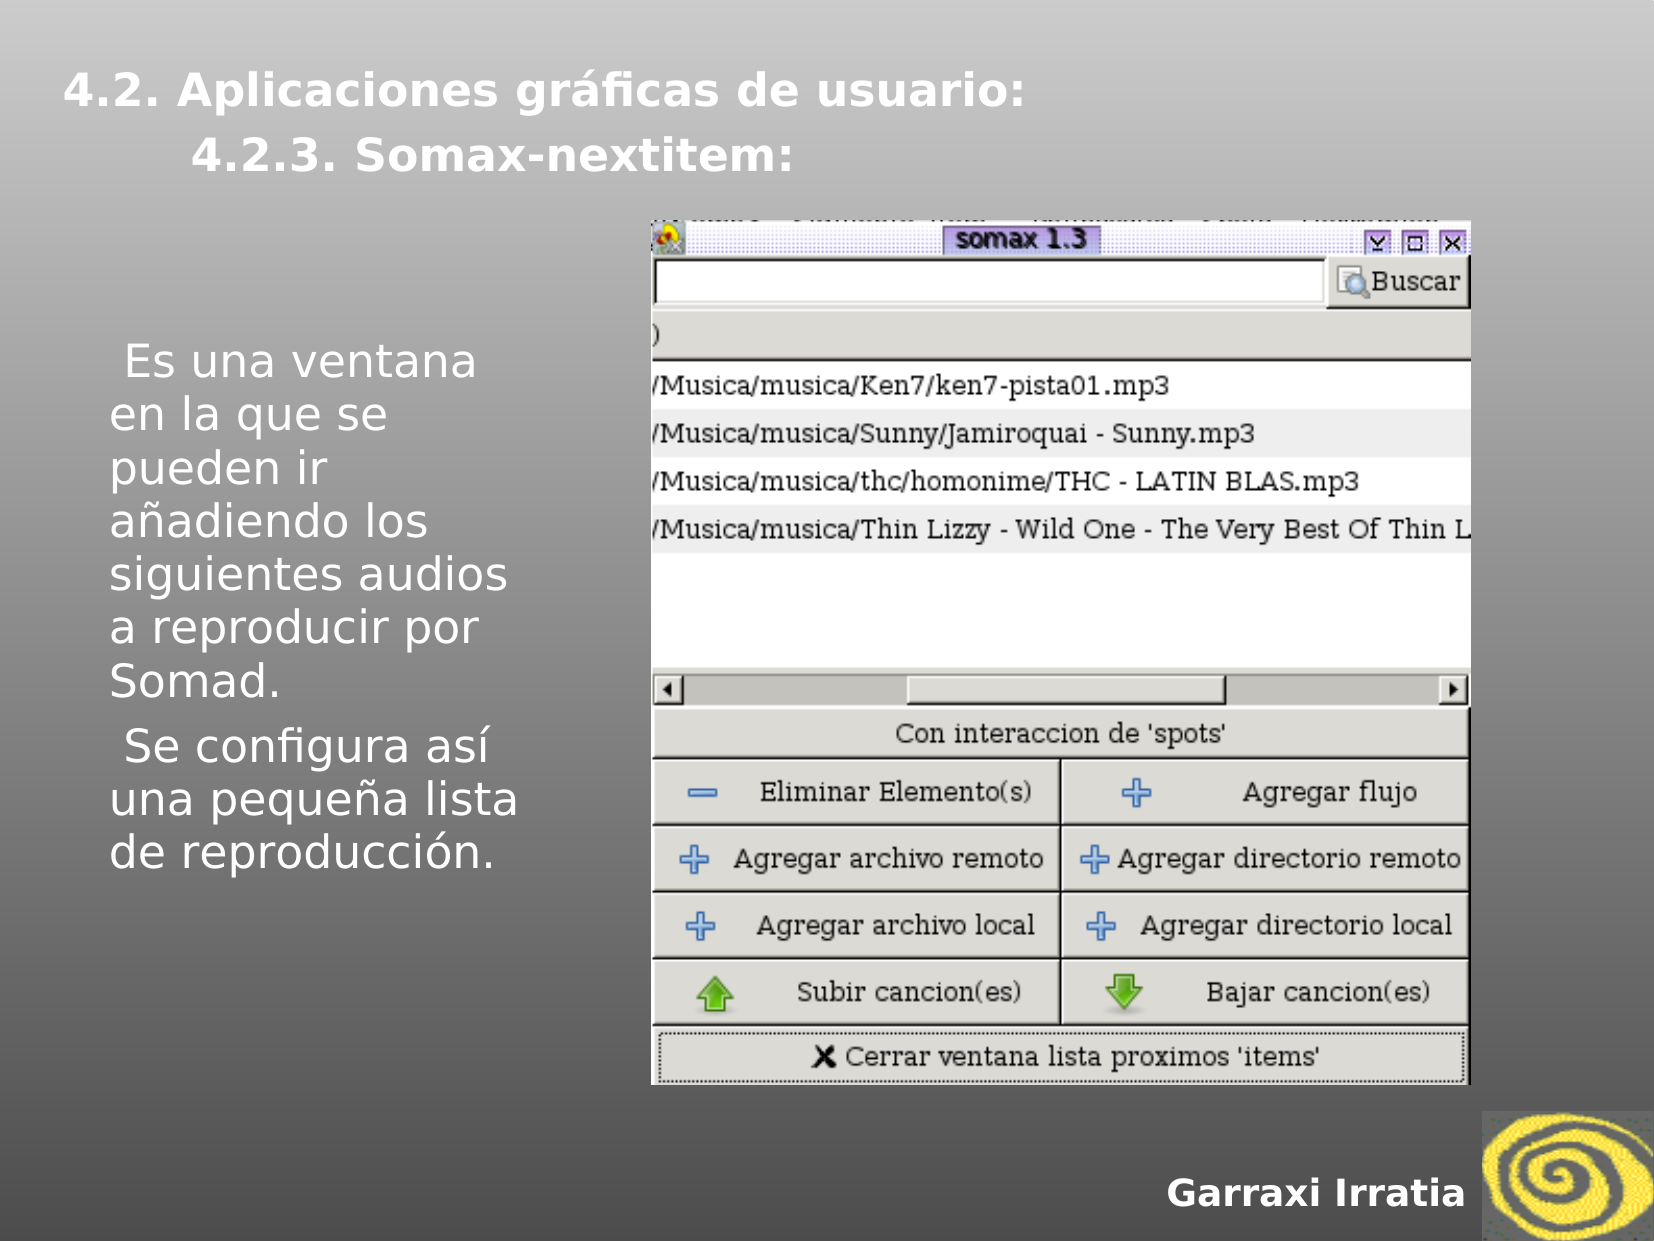

4.2. Aplicaciones gráficas de usuario:
 4.2.3. Somax-nextitem:
 Es una ventana en la que se pueden ir añadiendo los siguientes audios a reproducir por Somad.
 Se configura así una pequeña lista de reproducción.